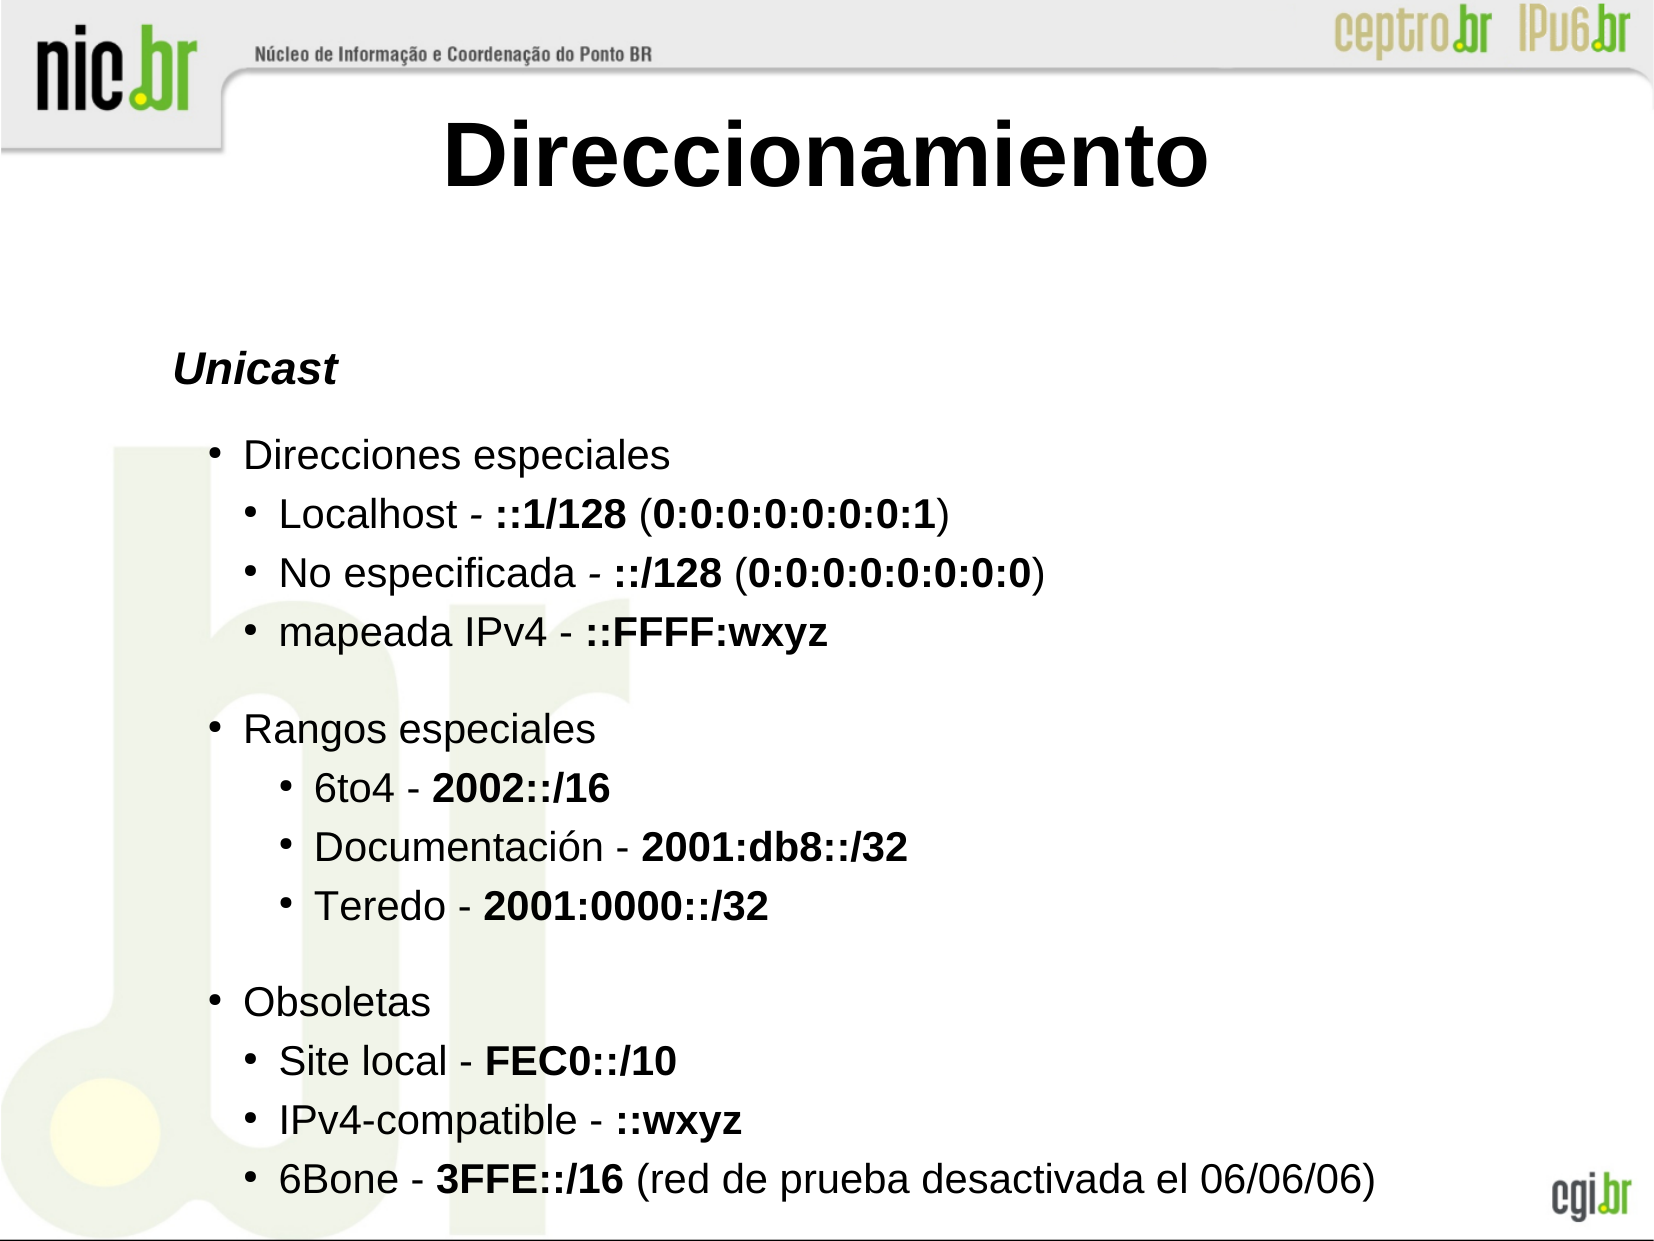

Direccionamiento
Unicast
Direcciones especiales
Localhost - ::1/128 (0:0:0:0:0:0:0:1)‏
No especificada - ::/128 (0:0:0:0:0:0:0:0)‏
mapeada IPv4 - ::FFFF:wxyz
Rangos especiales
6to4 - 2002::/16
Documentación - 2001:db8::/32
Teredo - 2001:0000::/32
Obsoletas
Site local - FEC0::/10
IPv4-compatible - ::wxyz
6Bone - 3FFE::/16 (red de prueba desactivada el 06/06/06)‏